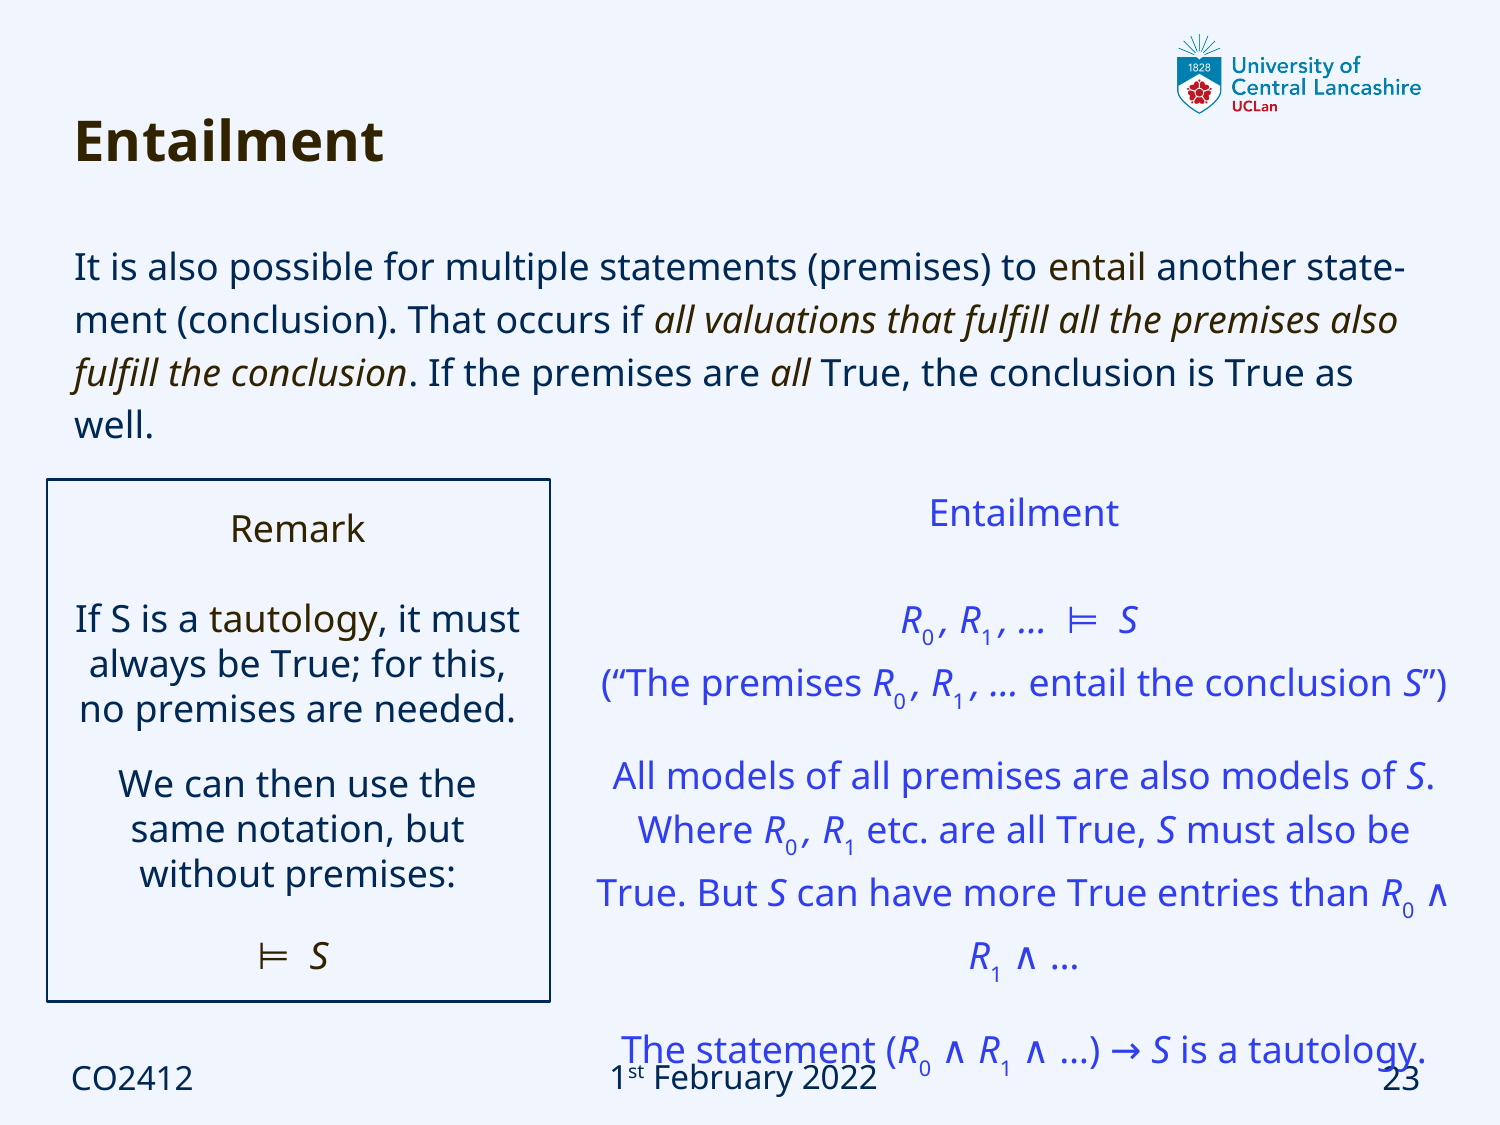

# Entailment
It is also possible for multiple statements (premises) to entail another state-
ment (conclusion). That occurs if all valuations that fulfill all the premises also fulfill the conclusion. If the premises are all True, the conclusion is True as well.
Entailment
R0 , R1 , … ⊨ S
(“The premises R0 , R1 , … entail the conclusion S”)
All models of all premises are also models of S.
Where R0 , R1 etc. are all True, S must also be True. But S can have more True entries than R0 ∧ R1 ∧ …
The statement (R0 ∧ R1 ∧ …) → S is a tautology.
Remark
If S is a tautology, it must always be True; for this, no premises are needed.
We can then use the same notation, but without premises:
⊨ S